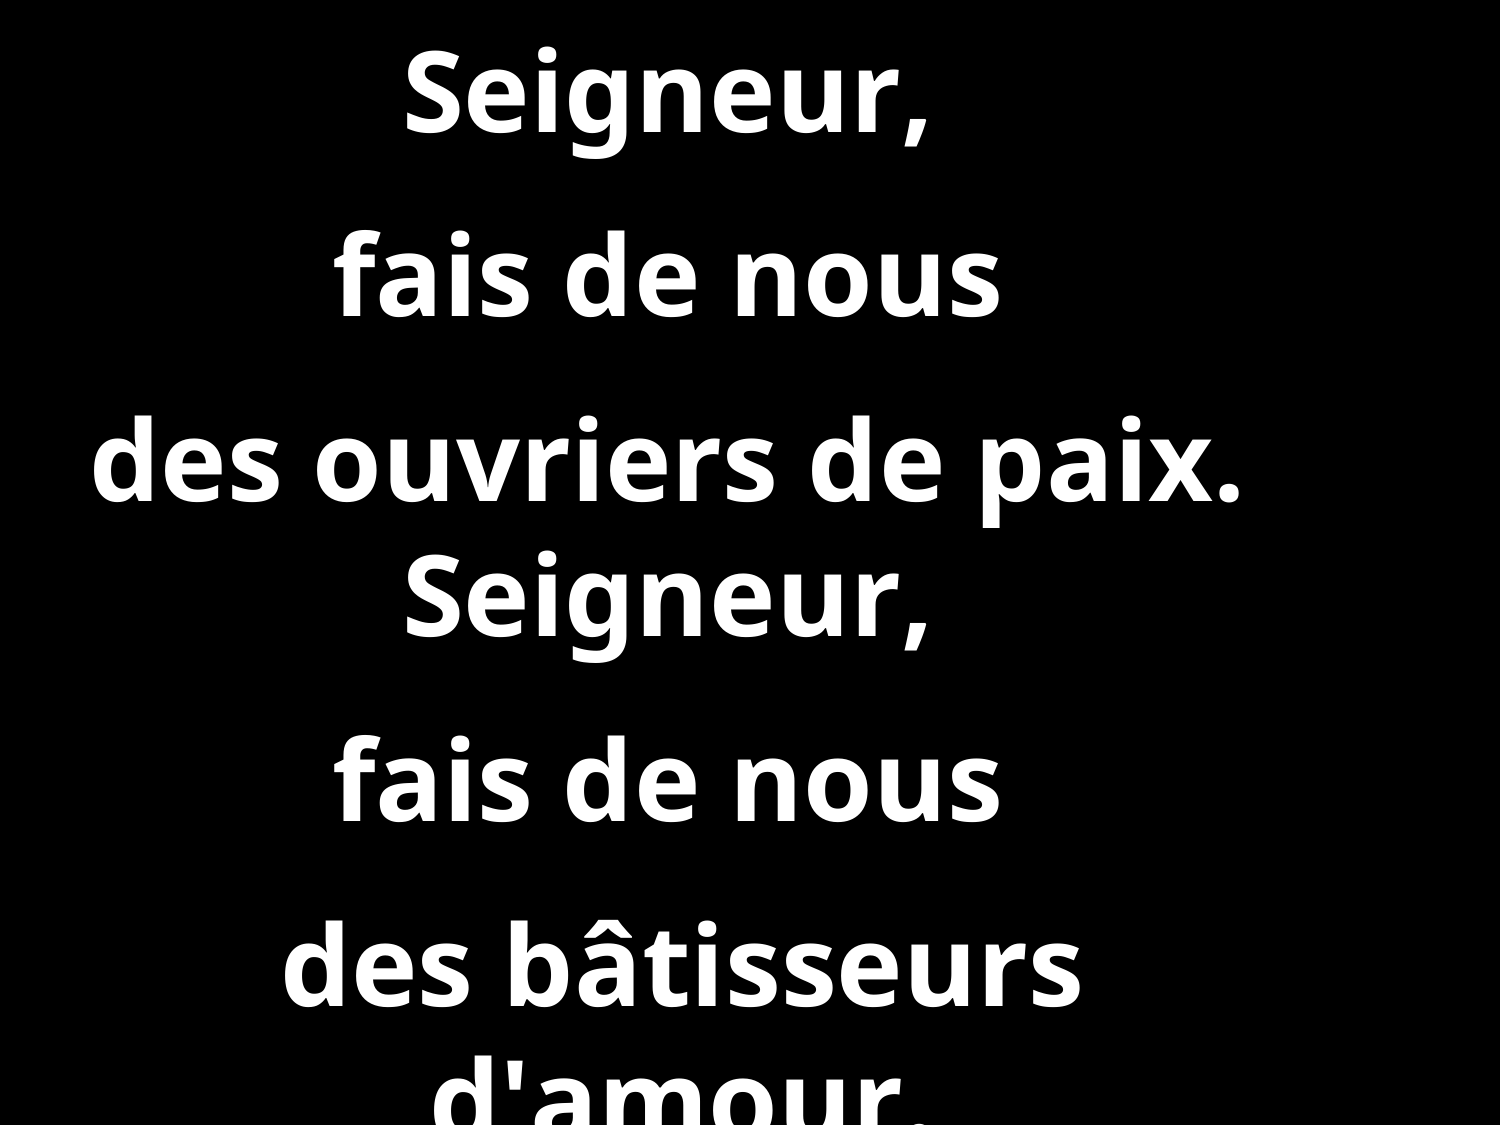

# Seigneur,
fais de nous
des ouvriers de paix. 
Seigneur,
fais de nous
des bâtisseurs d'amour.